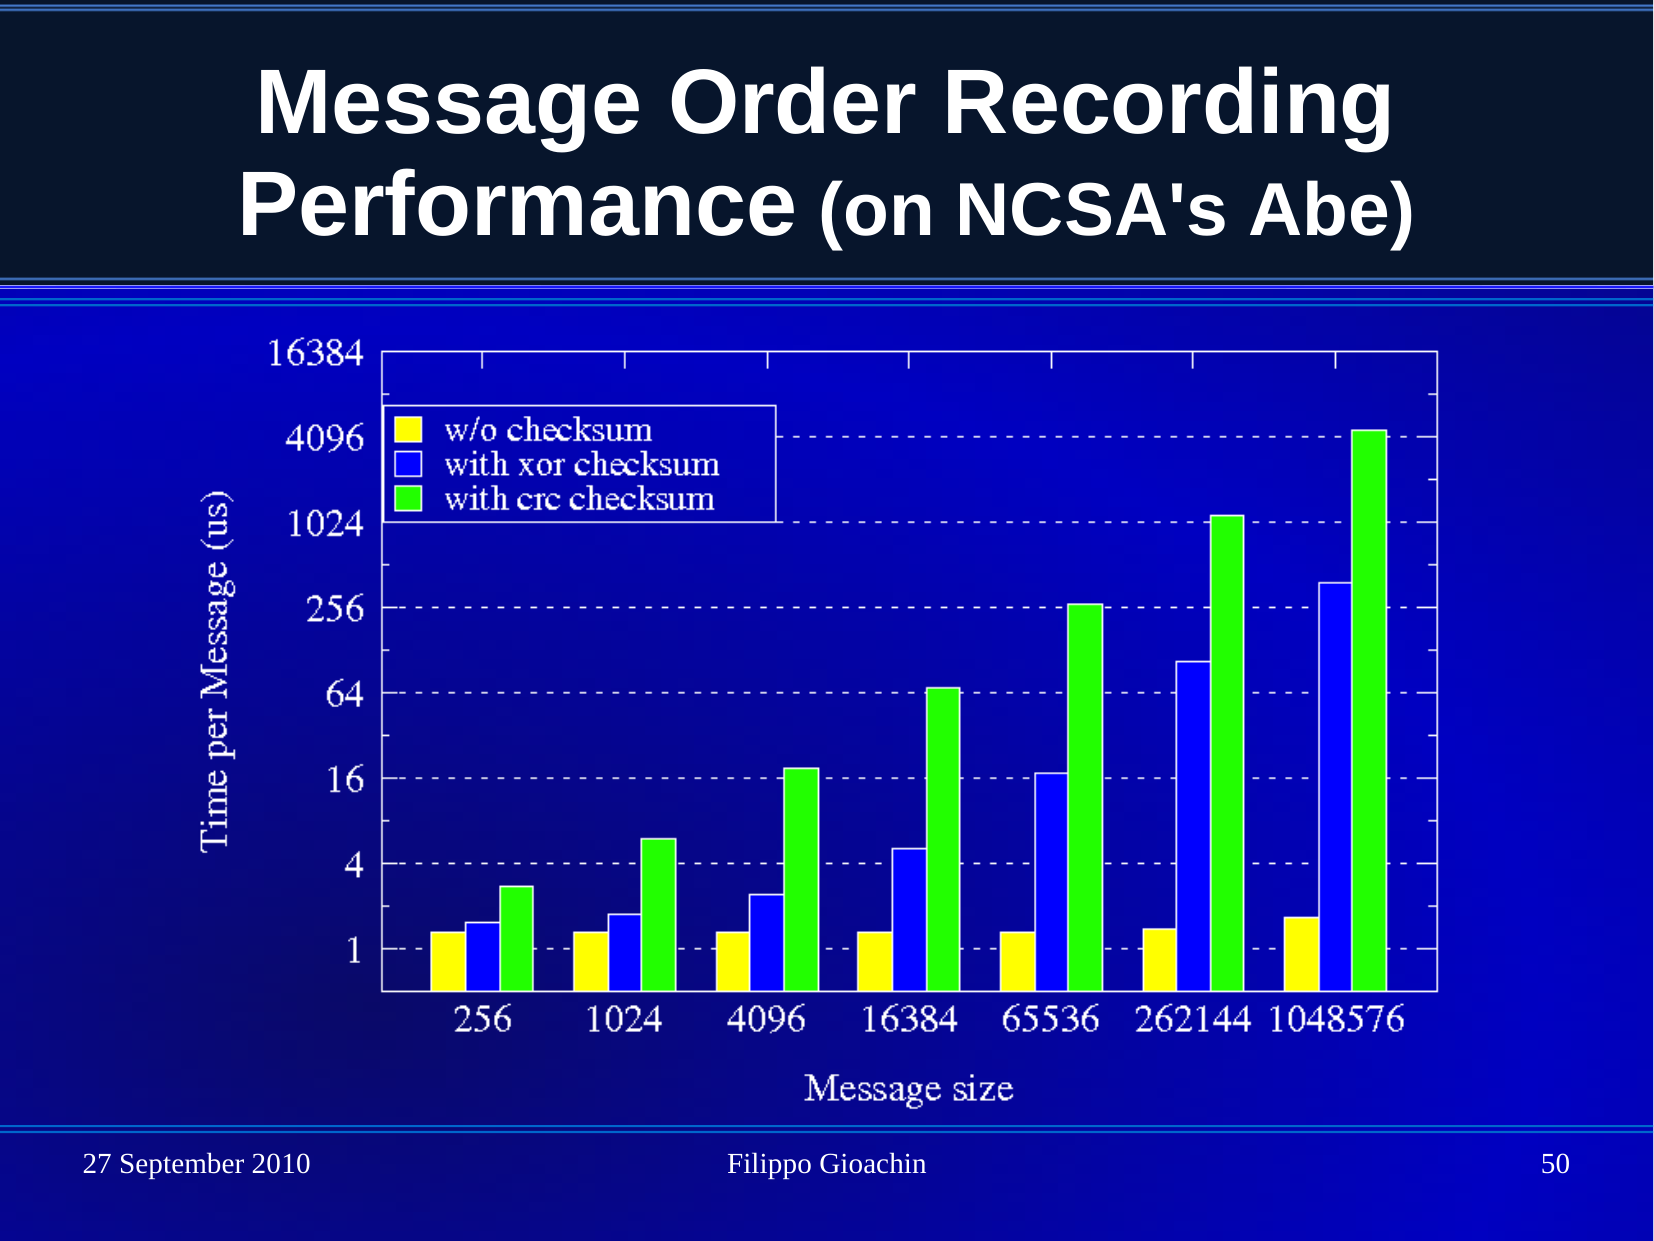

# Message Order Recording Performance (on NCSA's Abe)
27 September 2010
Filippo Gioachin
50